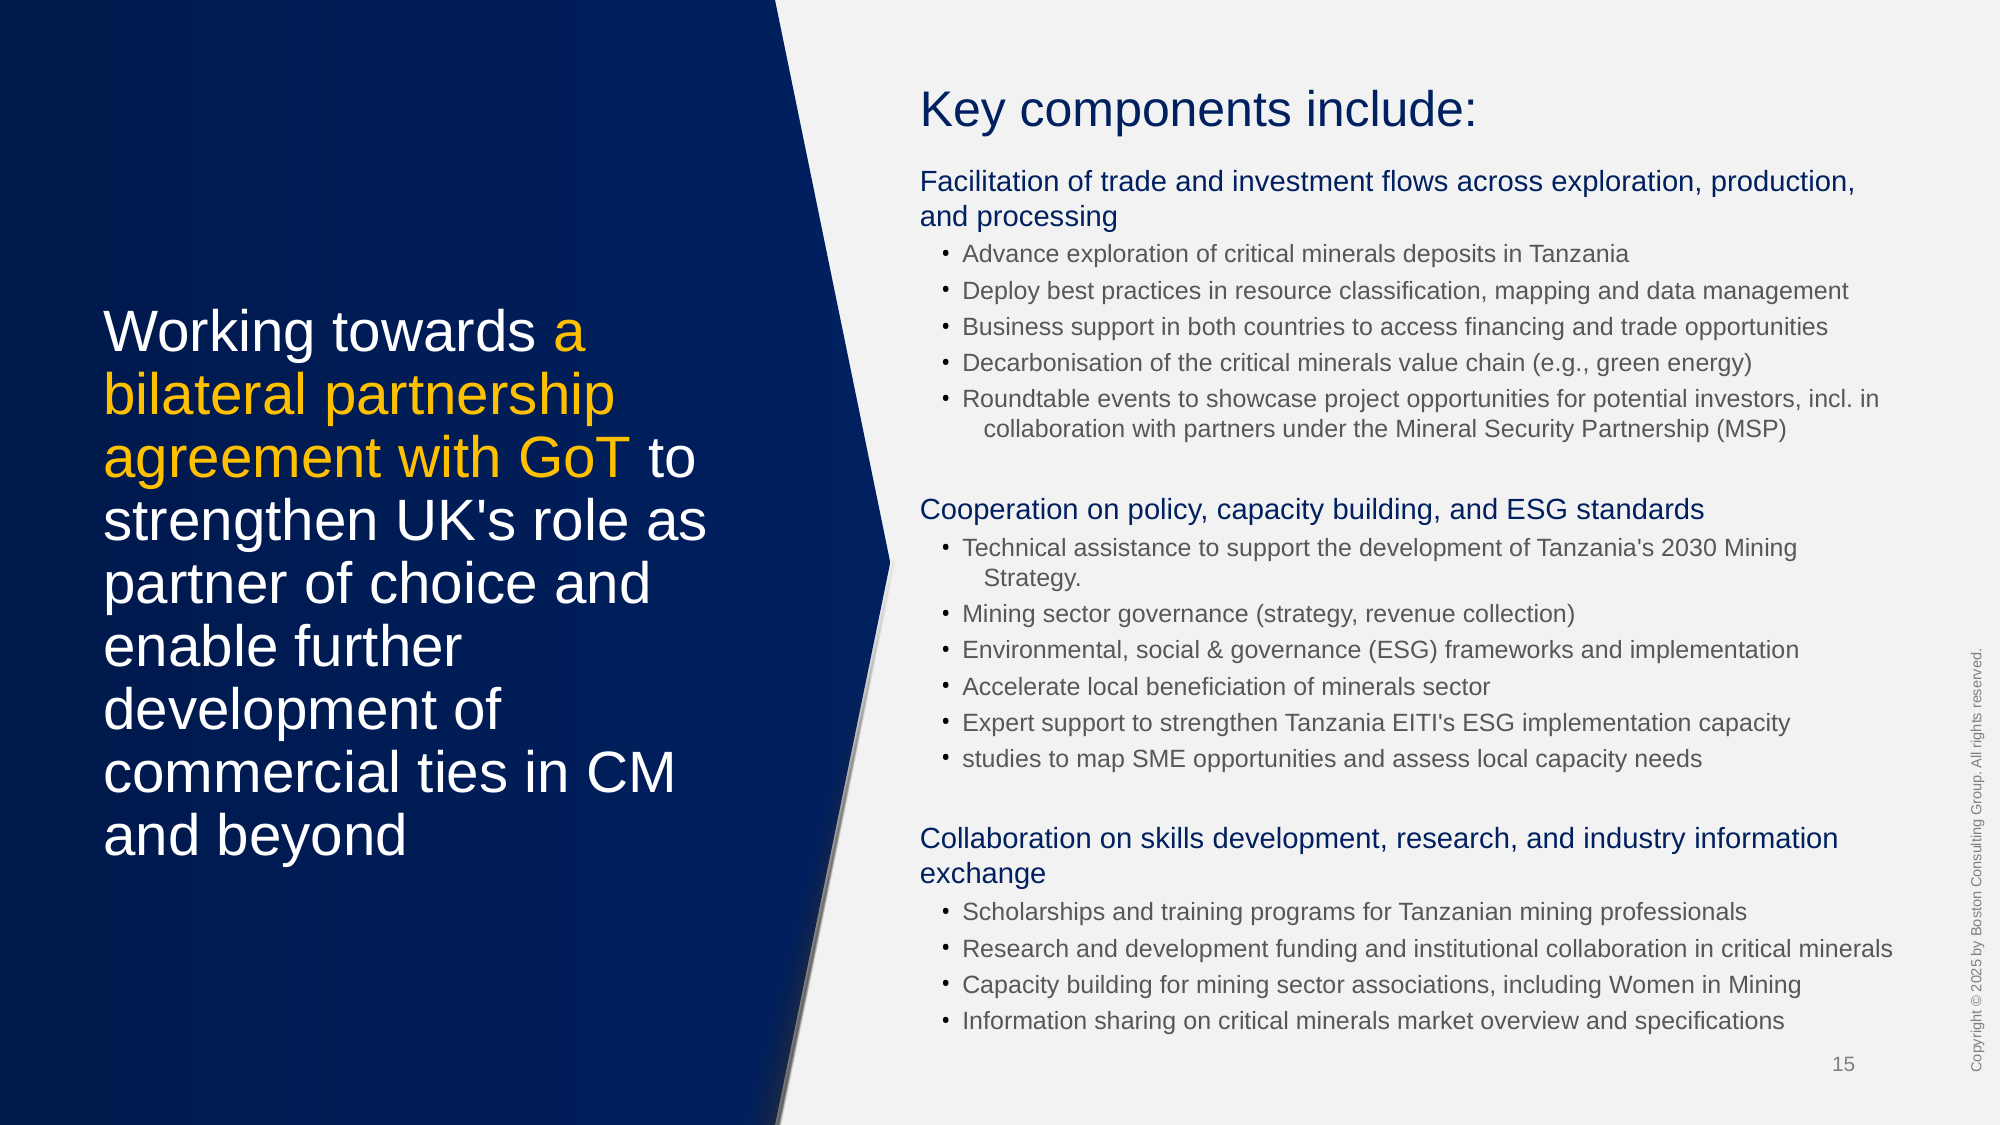

Key components include:
Facilitation of trade and investment flows across exploration, production, and processing
Advance exploration of critical minerals deposits in Tanzania
Deploy best practices in resource classification, mapping and data management
Business support in both countries to access financing and trade opportunities
Decarbonisation of the critical minerals value chain (e.g., green energy)
Roundtable events to showcase project opportunities for potential investors, incl. in collaboration with partners under the Mineral Security Partnership (MSP)
Cooperation on policy, capacity building, and ESG standards
Technical assistance to support the development of Tanzania's 2030 Mining Strategy.
Mining sector governance (strategy, revenue collection)
Environmental, social & governance (ESG) frameworks and implementation
Accelerate local beneficiation of minerals sector
Expert support to strengthen Tanzania EITI's ESG implementation capacity
studies to map SME opportunities and assess local capacity needs
Collaboration on skills development, research, and industry information exchange
Scholarships and training programs for Tanzanian mining professionals
Research and development funding and institutional collaboration in critical minerals
Capacity building for mining sector associations, including Women in Mining
Information sharing on critical minerals market overview and specifications
# Working towards a bilateral partnership agreement with GoT to strengthen UK's role as partner of choice and enable further development of commercial ties in CM and beyond